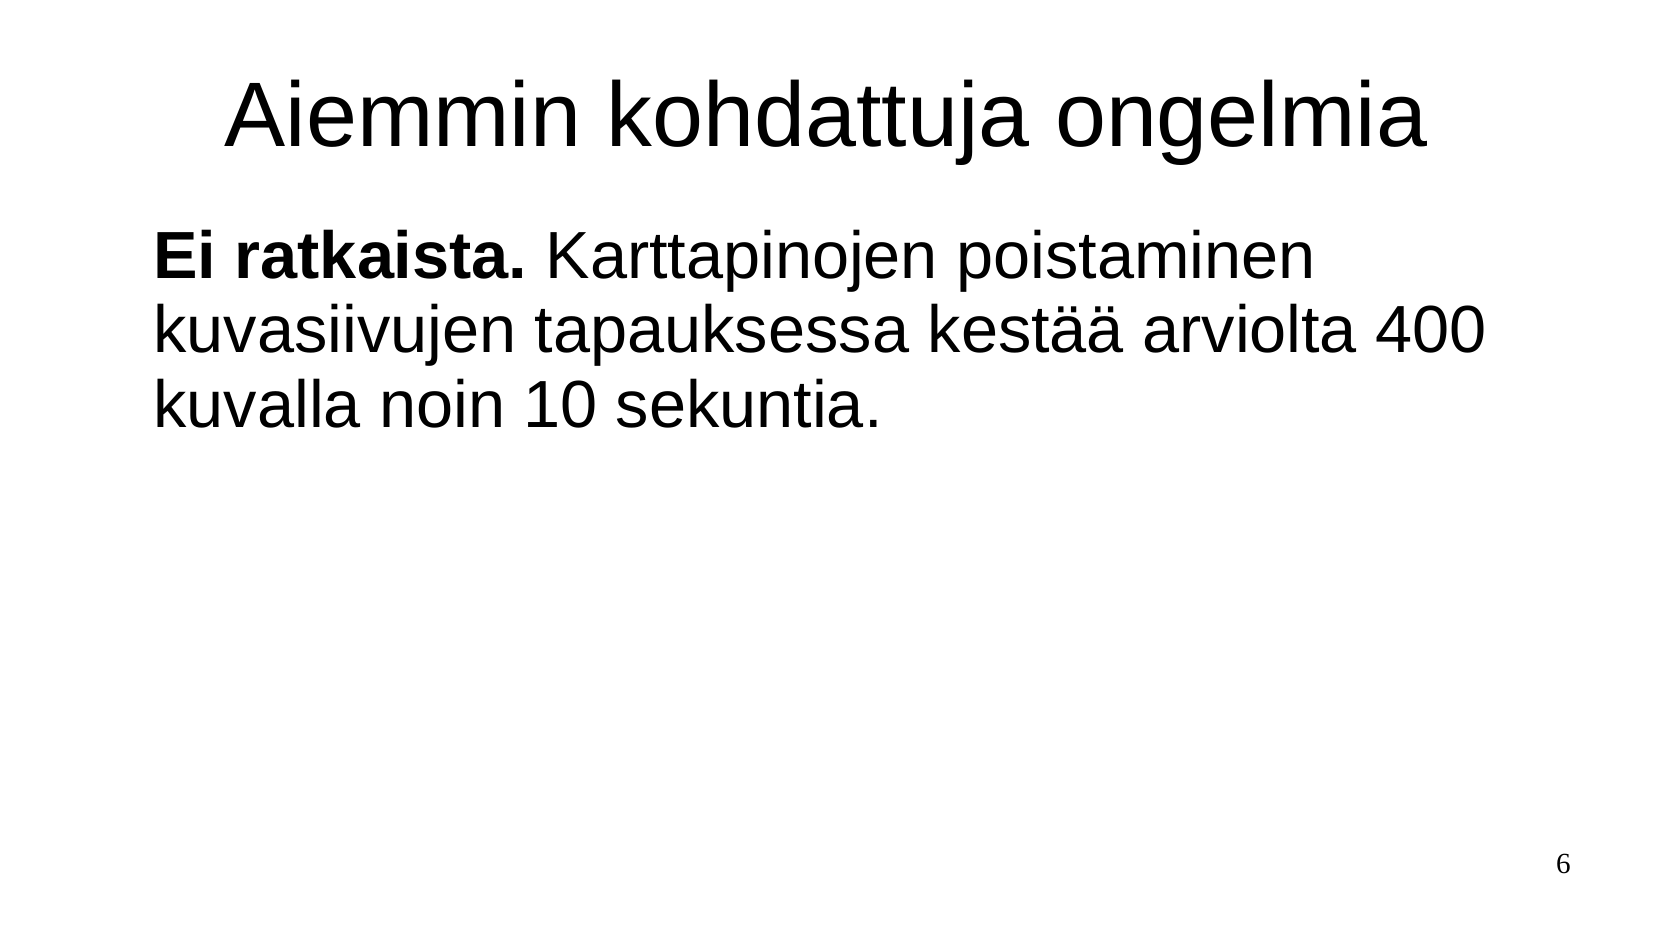

# Aiemmin kohdattuja ongelmia
Ei ratkaista. Karttapinojen poistaminen kuvasiivujen tapauksessa kestää arviolta 400 kuvalla noin 10 sekuntia.
6